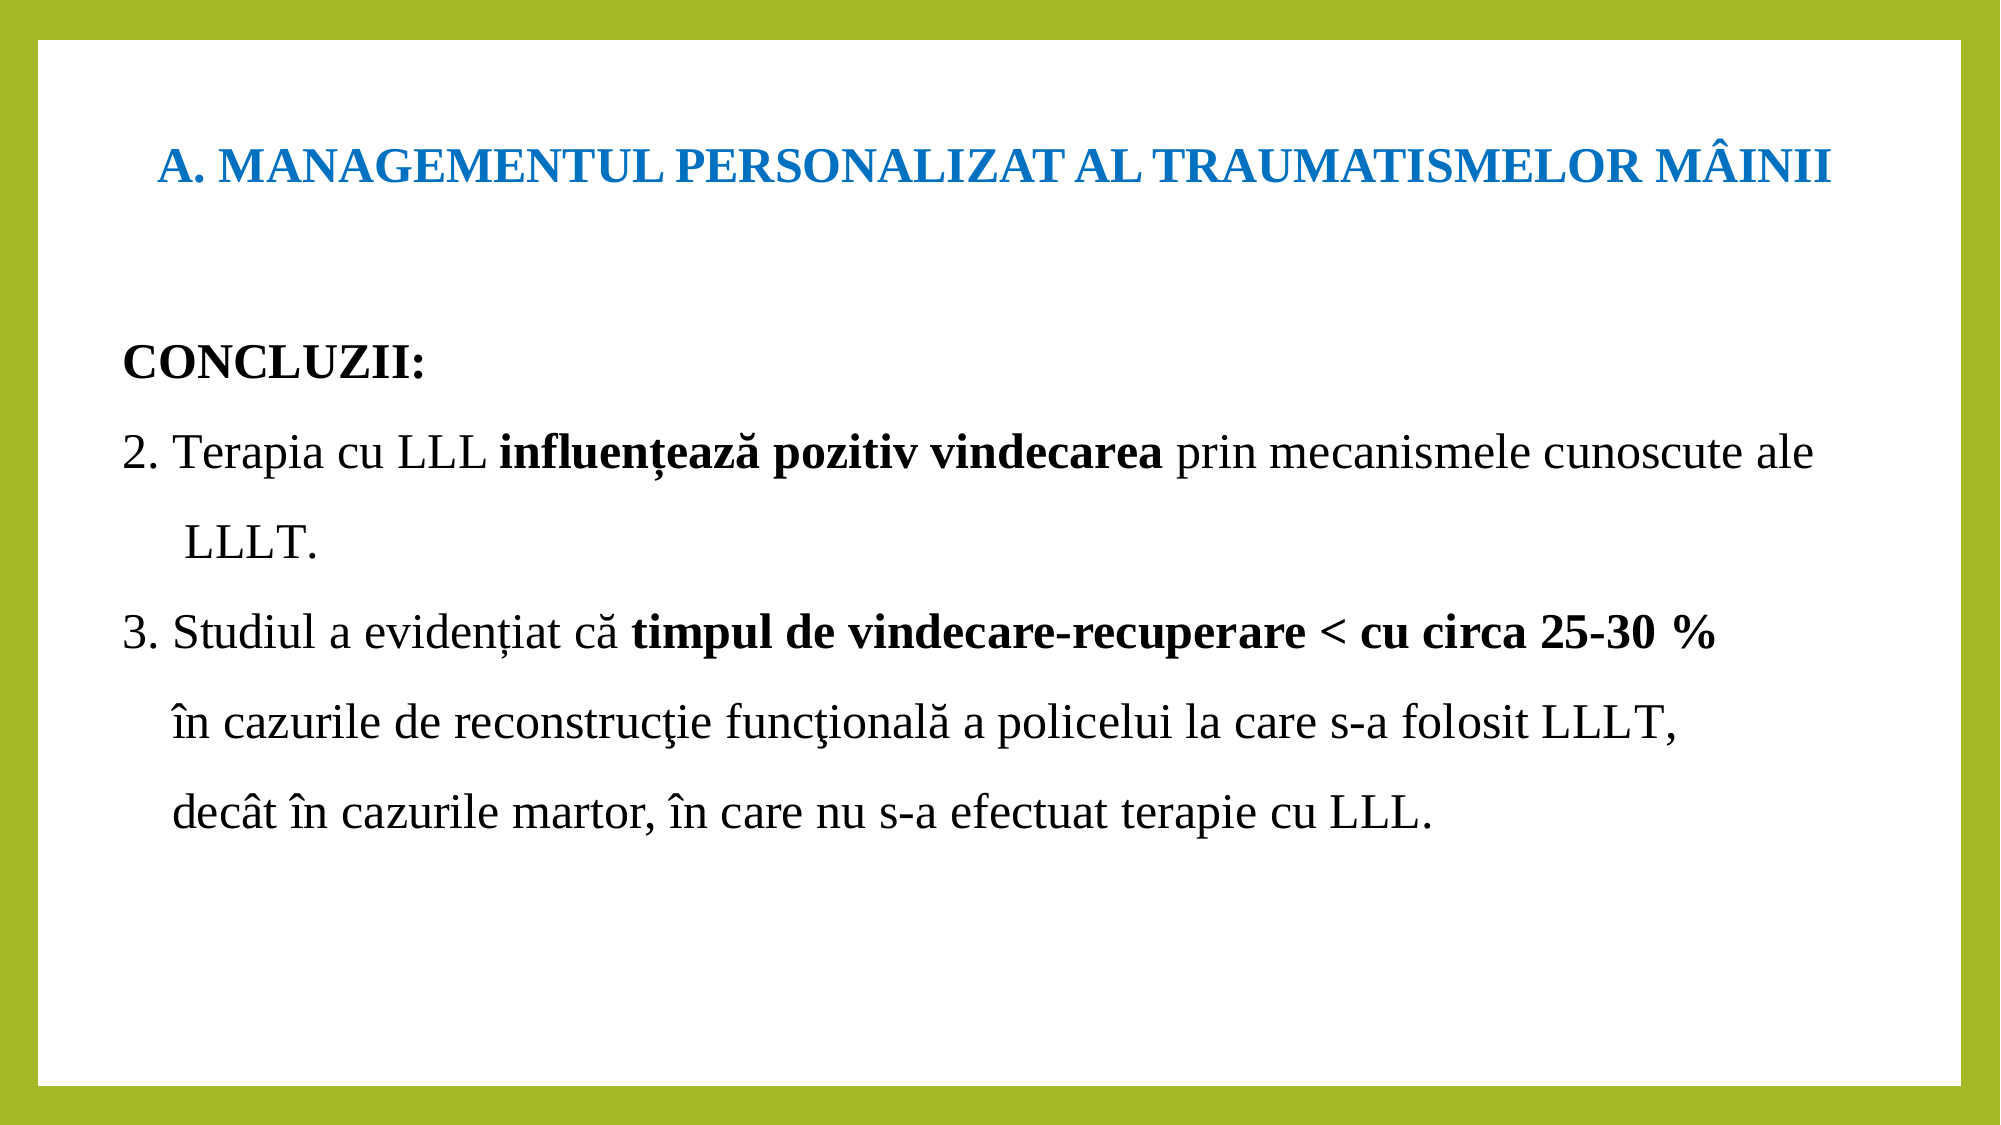

# A. MANAGEMENTUL PERSONALIZAT AL TRAUMATISMELOR MÂINII
CONCLUZII:
2. Terapia cu LLL influențează pozitiv vindecarea prin mecanismele cunoscute ale
 LLLT.
3. Studiul a evidențiat că timpul de vindecare-recuperare < cu circa 25-30 %
 în cazurile de reconstrucţie funcţională a policelui la care s-a folosit LLLT,
 decât în cazurile martor, în care nu s-a efectuat terapie cu LLL.